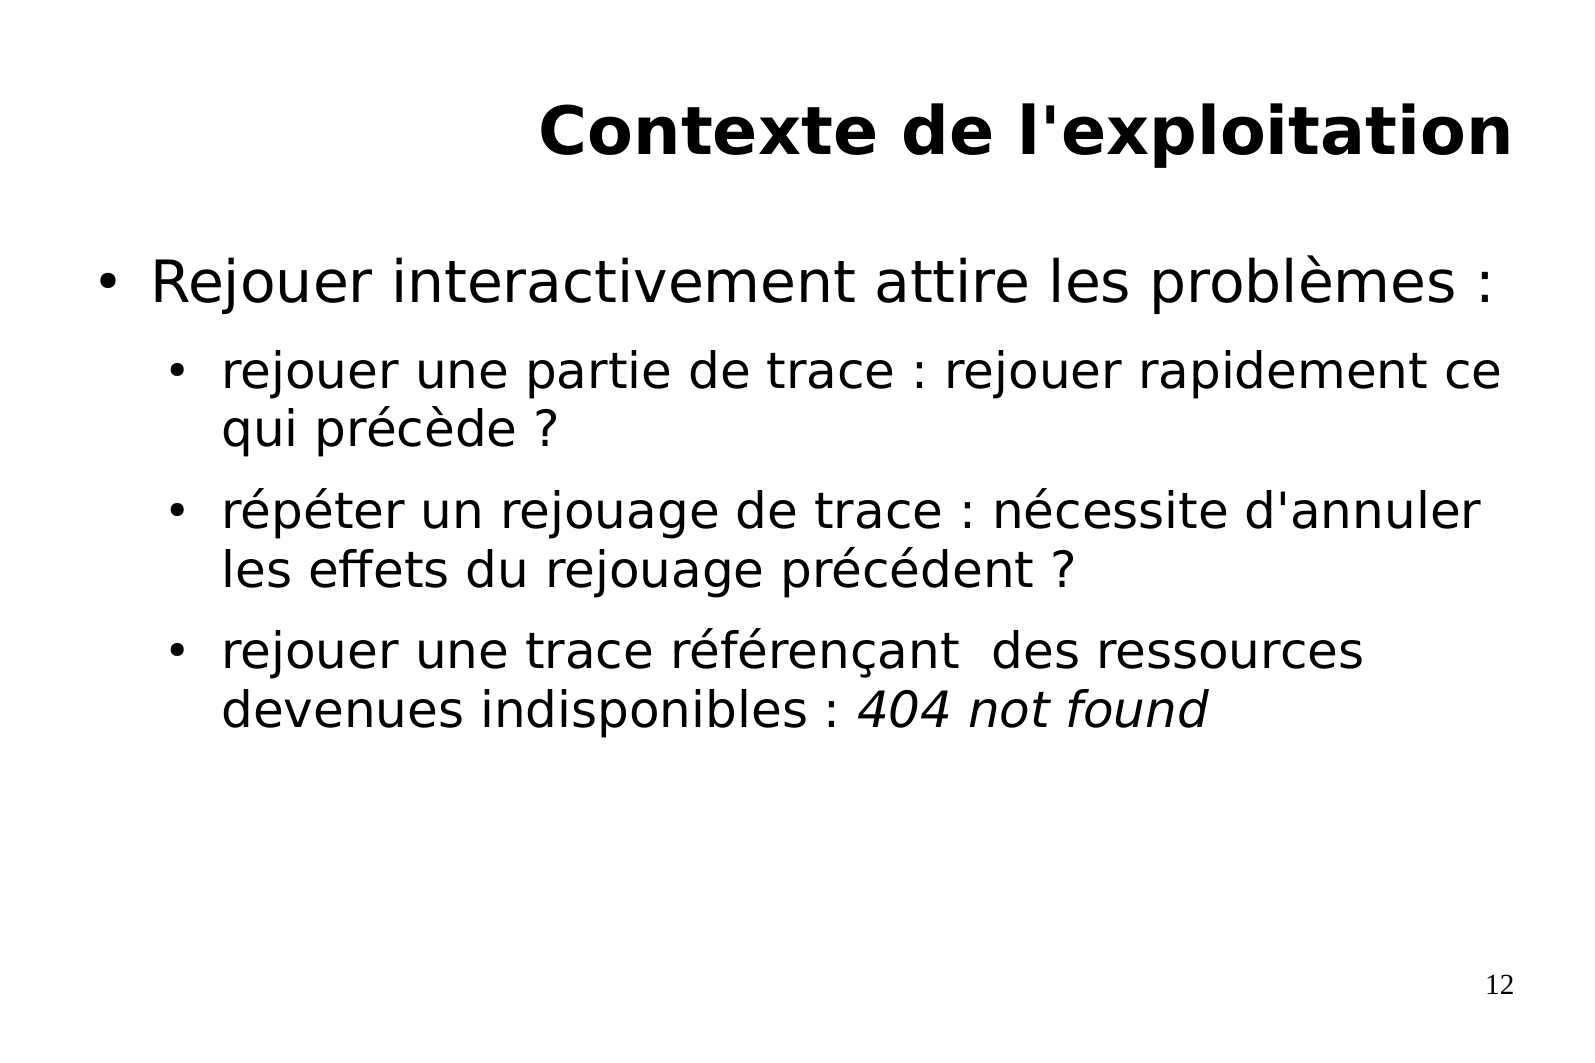

# Contexte de l'exploitation
Rejouer interactivement attire les problèmes :
rejouer une partie de trace : rejouer rapidement ce qui précède ?
répéter un rejouage de trace : nécessite d'annuler les effets du rejouage précédent ?
rejouer une trace référençant des ressources devenues indisponibles : 404 not found
12